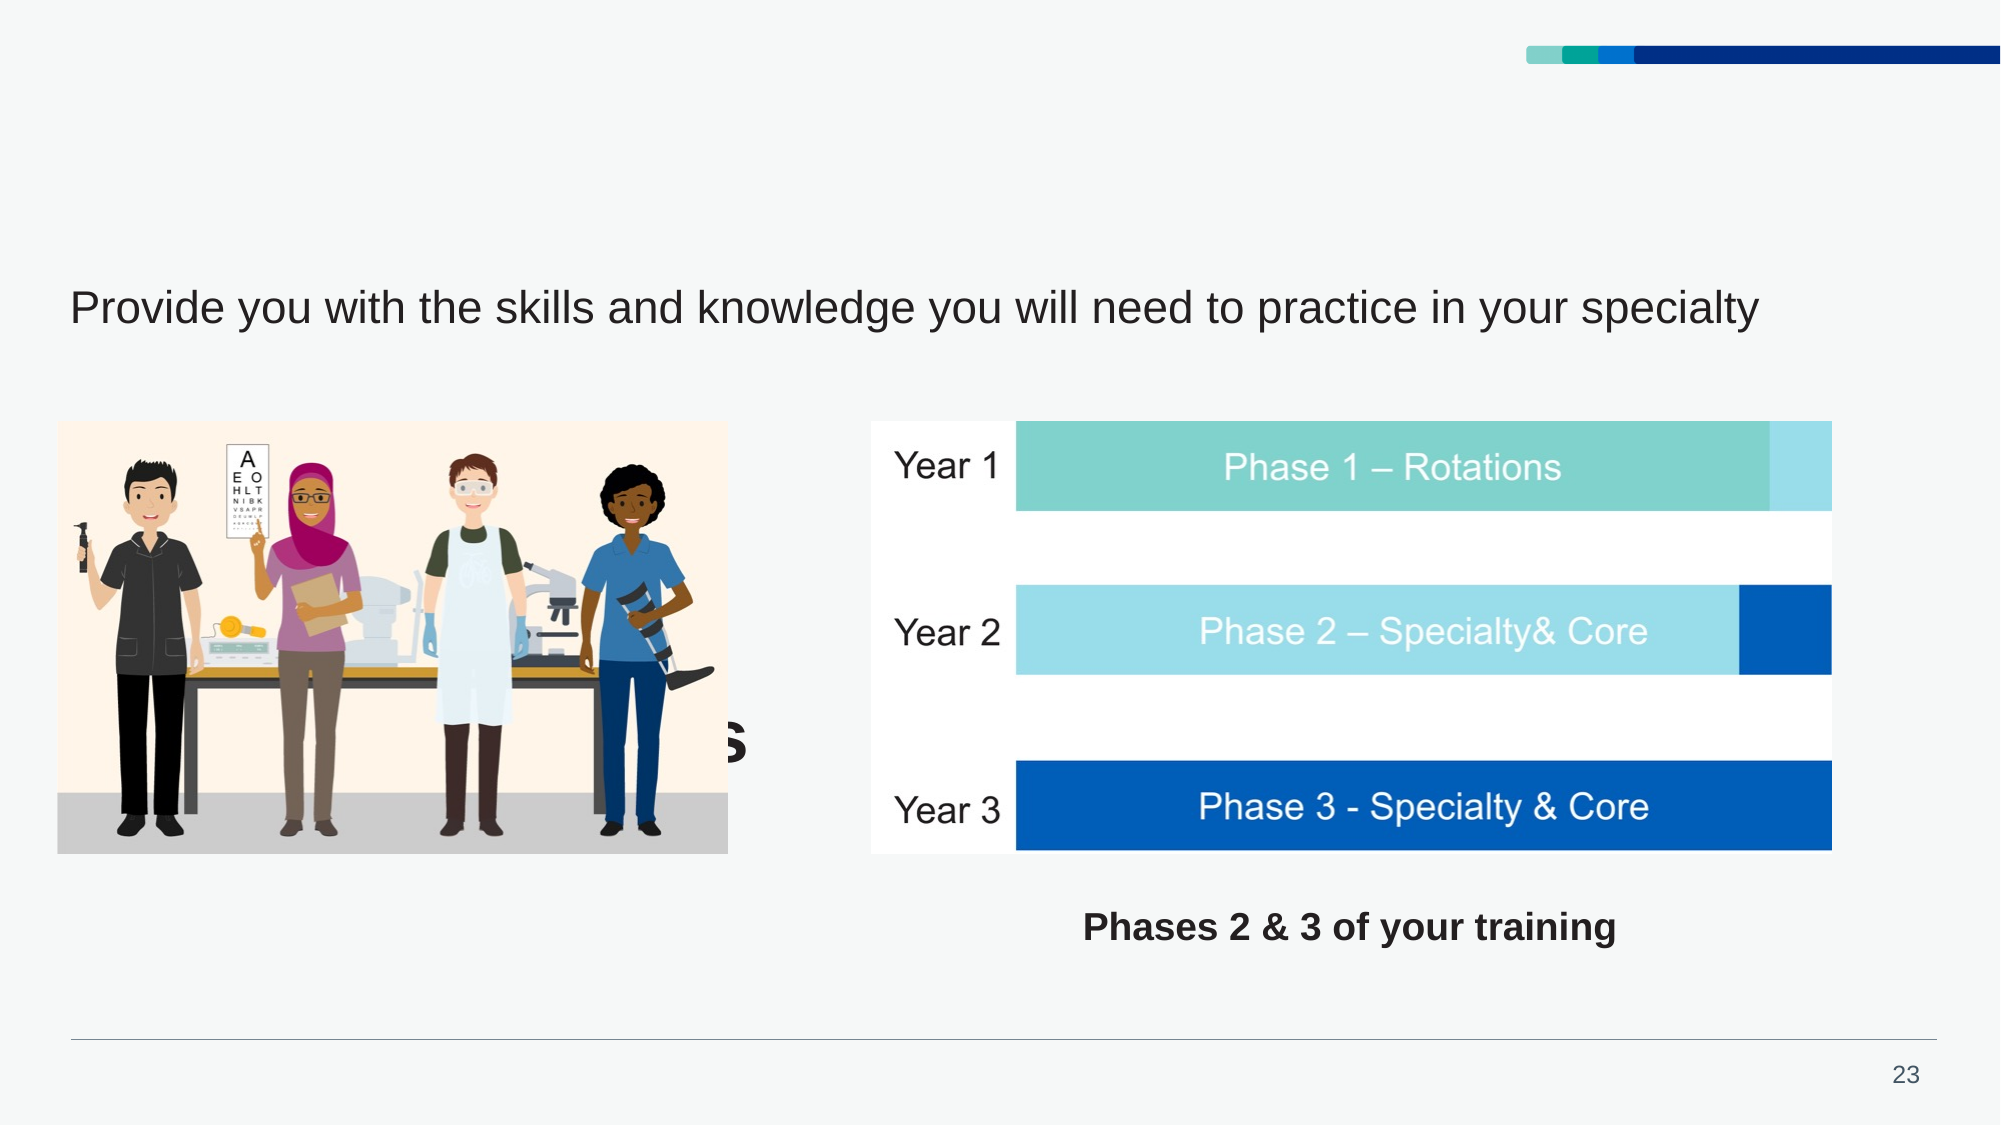

Provide you with the skills and knowledge you will need to practice in your specialty
# Specialist modules
Phases 2 & 3 of your training